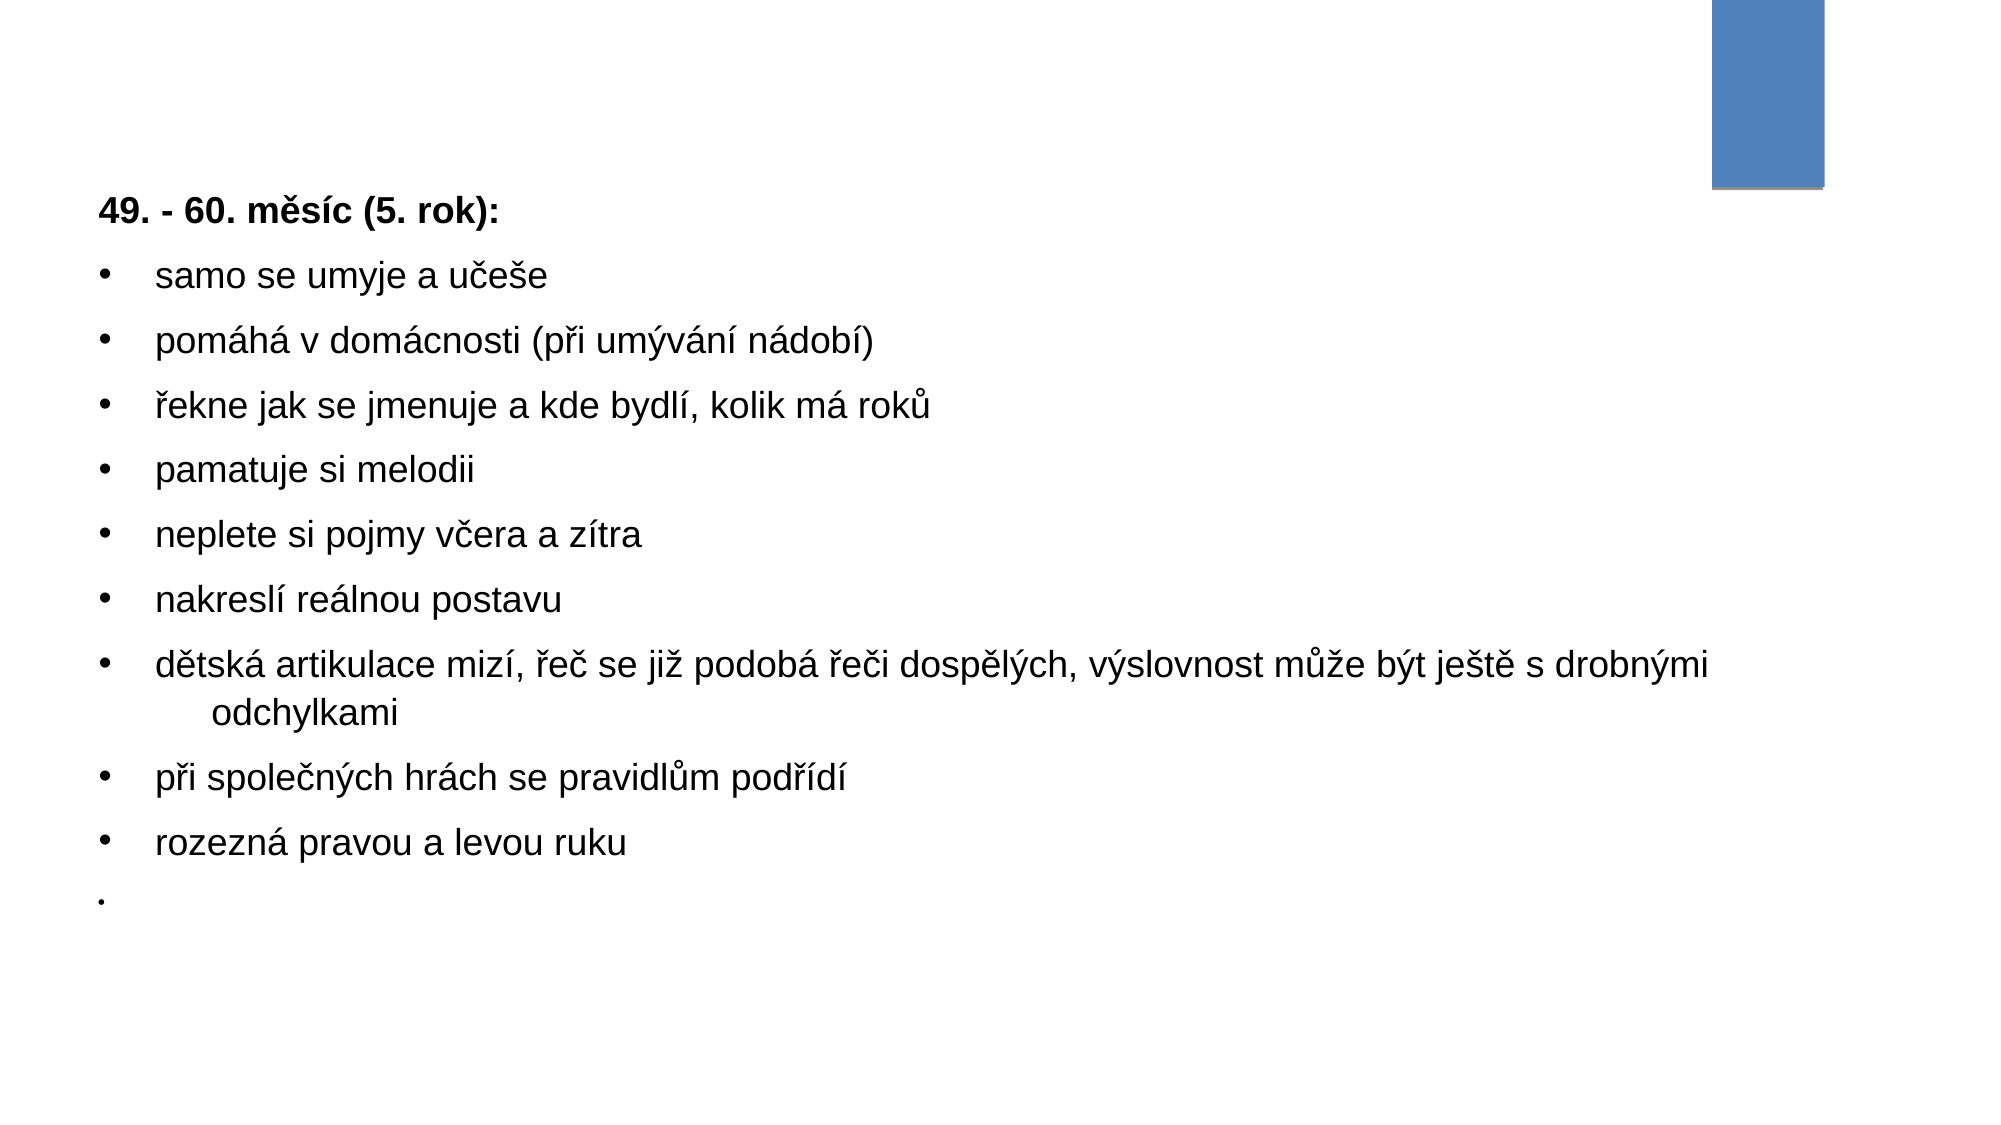

49. - 60. měsíc (5. rok):
samo se umyje a učeše
pomáhá v domácnosti (při umývání nádobí)
řekne jak se jmenuje a kde bydlí, kolik má roků
pamatuje si melodii
neplete si pojmy včera a zítra
nakreslí reálnou postavu
dětská artikulace mizí, řeč se již podobá řeči dospělých, výslovnost může být ještě s drobnými odchylkami
při společných hrách se pravidlům podřídí
rozezná pravou a levou ruku